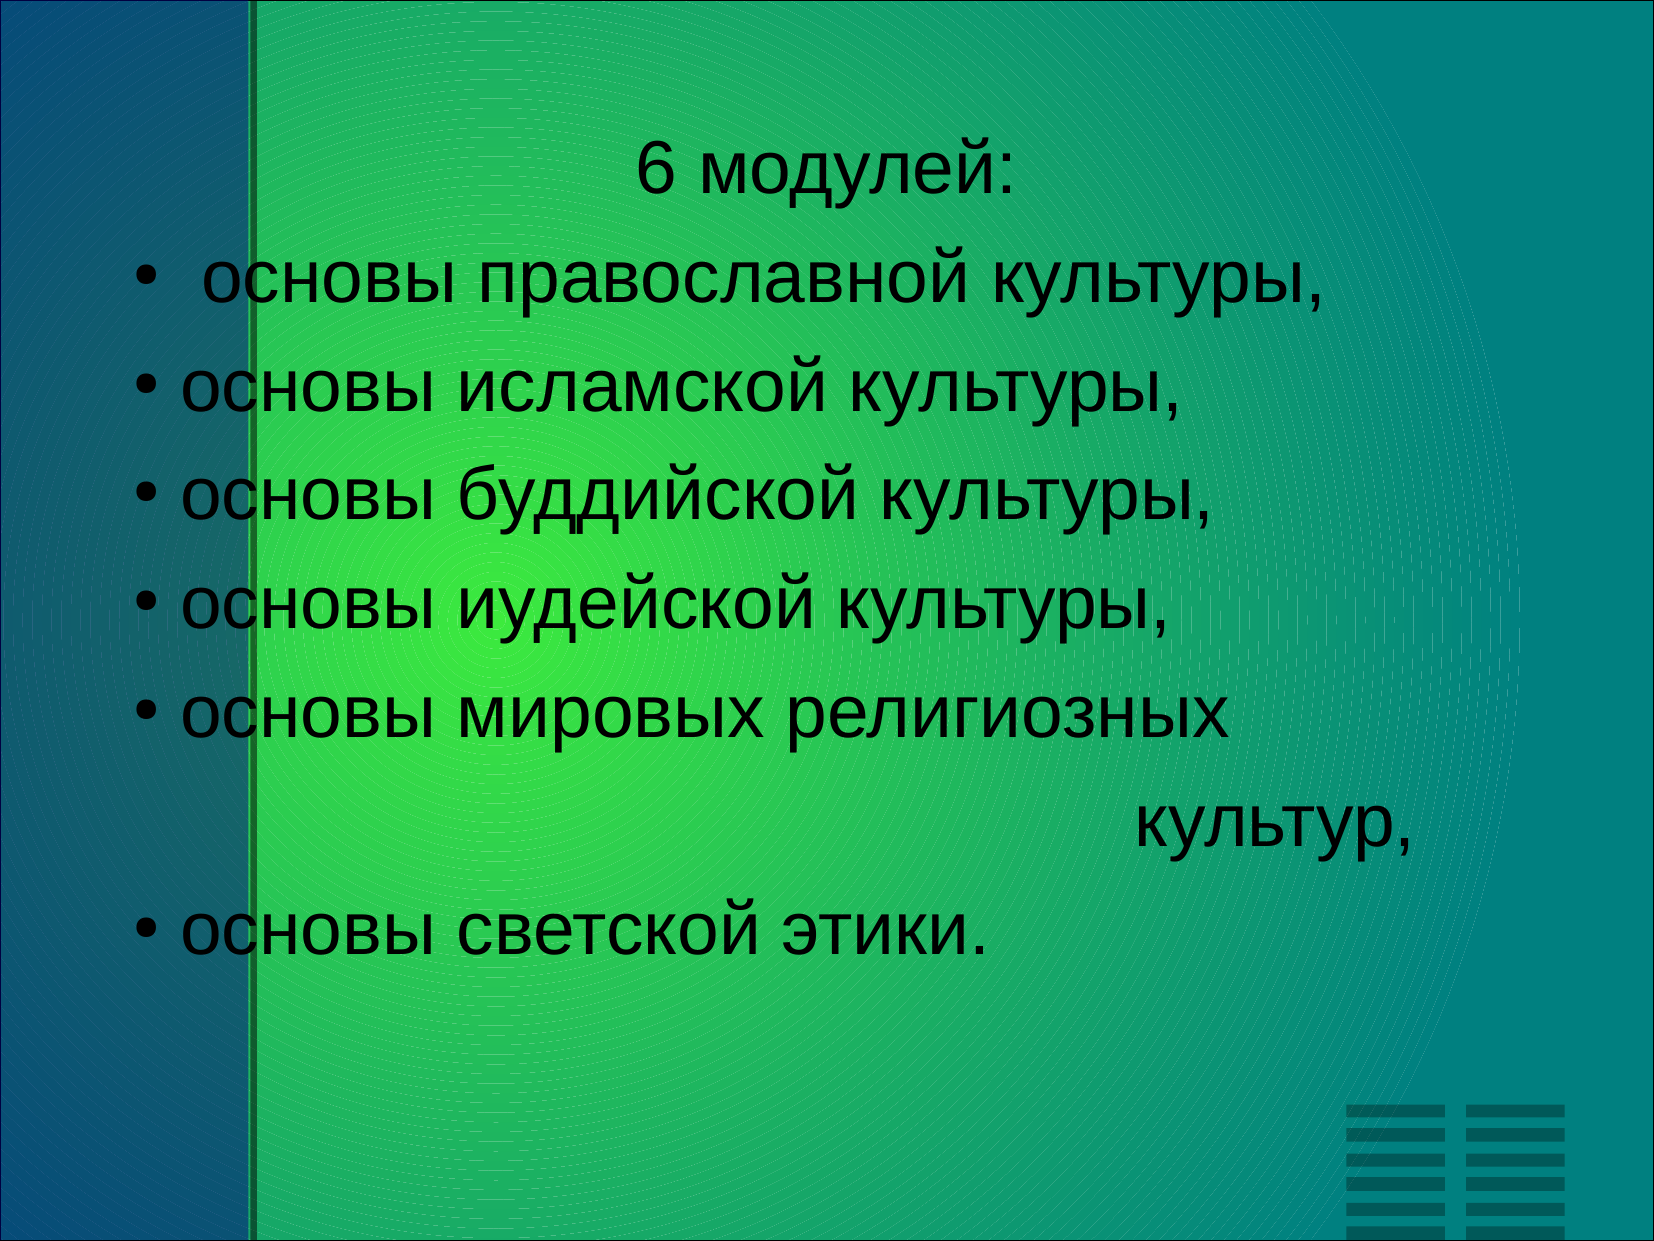

6 модулей:
 основы православной культуры,
 основы исламской культуры,
 основы буддийской культуры,
 основы иудейской культуры,
 основы мировых религиозных
 культур,
 основы светской этики.